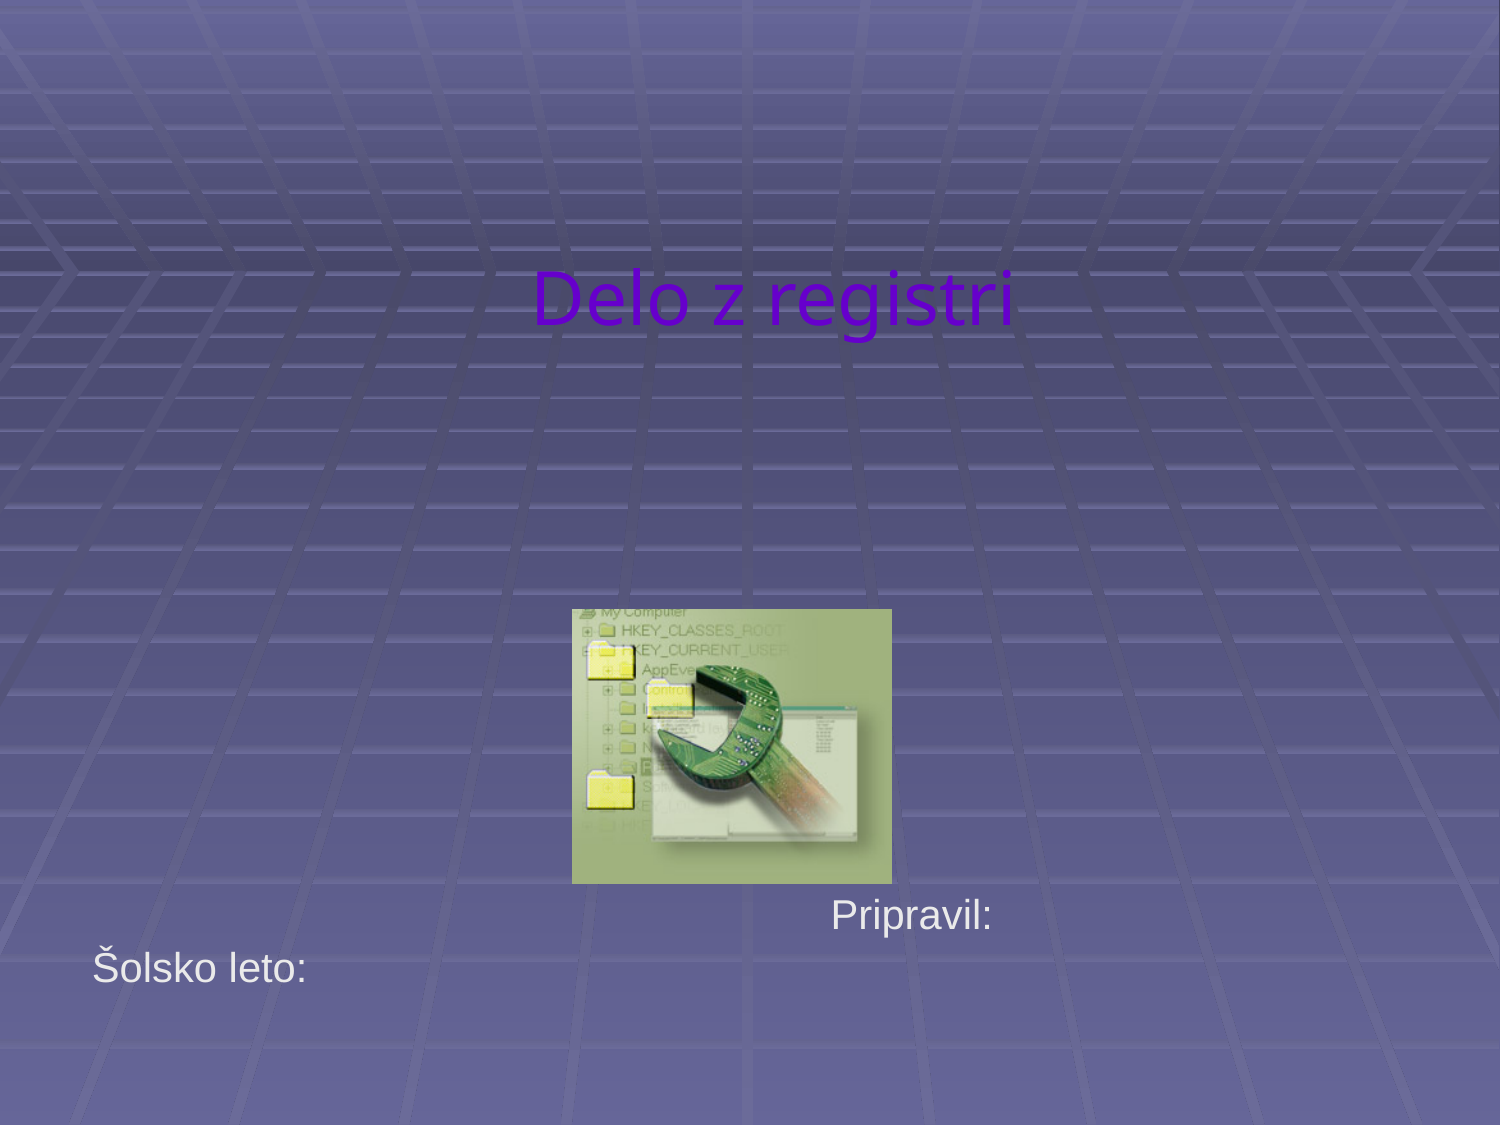

Delo z registri
# Pripravil:
Šolsko leto: